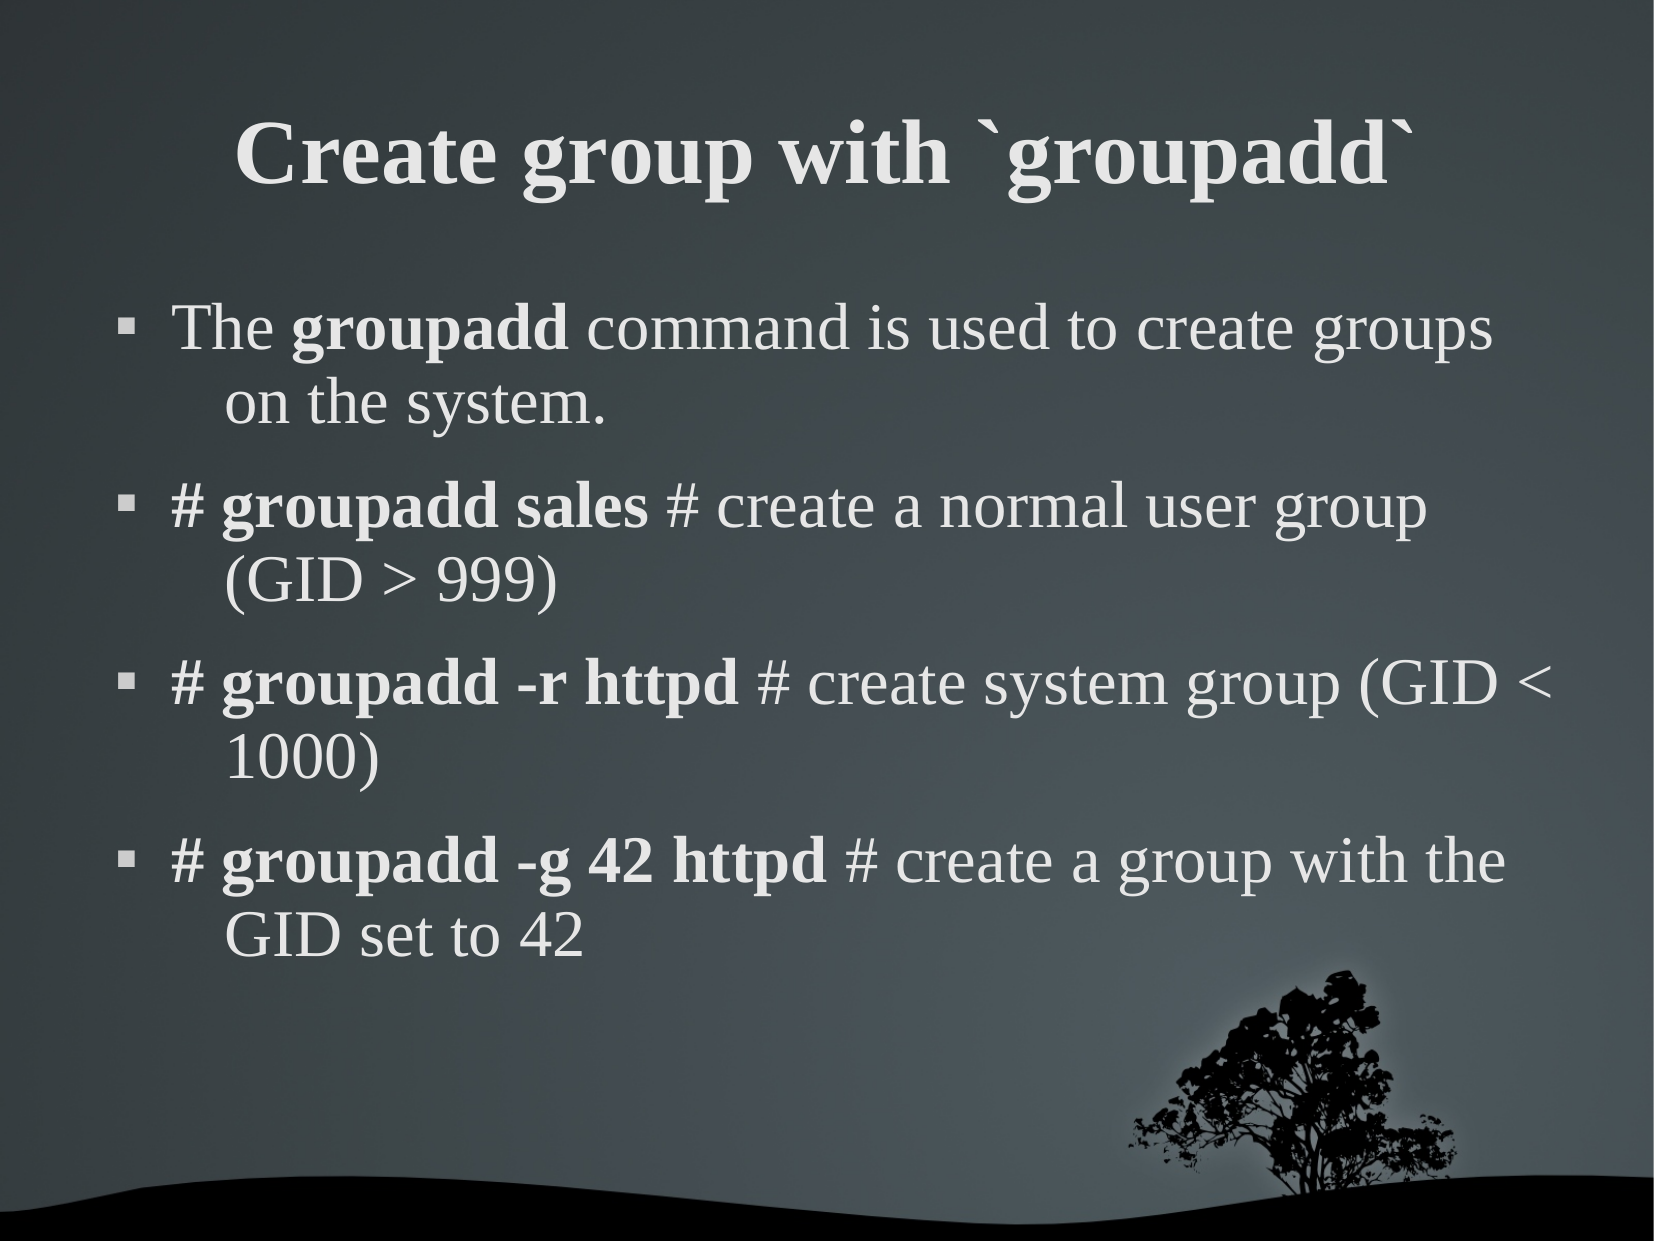

# Create group with `groupadd`
The groupadd command is used to create groups on the system.
# groupadd sales # create a normal user group (GID > 999)
# groupadd -r httpd # create system group (GID < 1000)
# groupadd -g 42 httpd # create a group with the GID set to 42